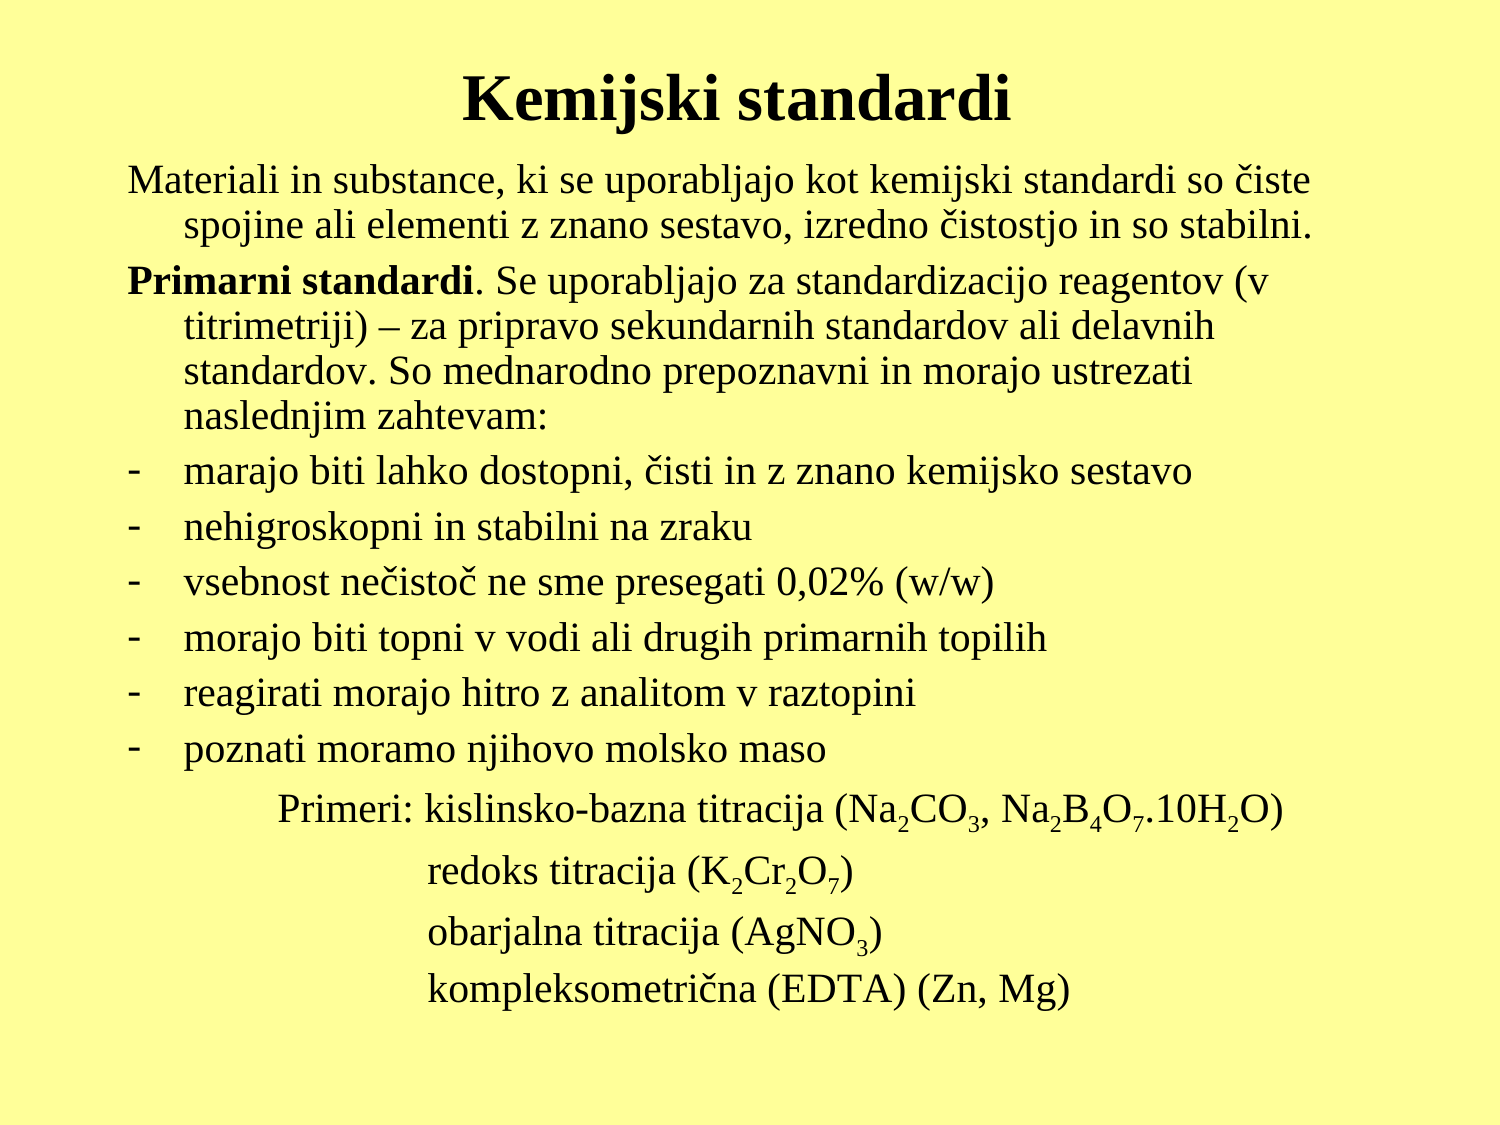

# Kemijski standardi
Materiali in substance, ki se uporabljajo kot kemijski standardi so čiste spojine ali elementi z znano sestavo, izredno čistostjo in so stabilni.
Primarni standardi. Se uporabljajo za standardizacijo reagentov (v titrimetriji) – za pripravo sekundarnih standardov ali delavnih standardov. So mednarodno prepoznavni in morajo ustrezati naslednjim zahtevam:
marajo biti lahko dostopni, čisti in z znano kemijsko sestavo
nehigroskopni in stabilni na zraku
vsebnost nečistoč ne sme presegati 0,02% (w/w)
morajo biti topni v vodi ali drugih primarnih topilih
reagirati morajo hitro z analitom v raztopini
poznati moramo njihovo molsko maso
		Primeri: kislinsko-bazna titracija (Na2CO3, Na2B4O7.10H2O)
			redoks titracija (K2Cr2O7)
			obarjalna titracija (AgNO3)
			kompleksometrična (EDTA) (Zn, Mg)